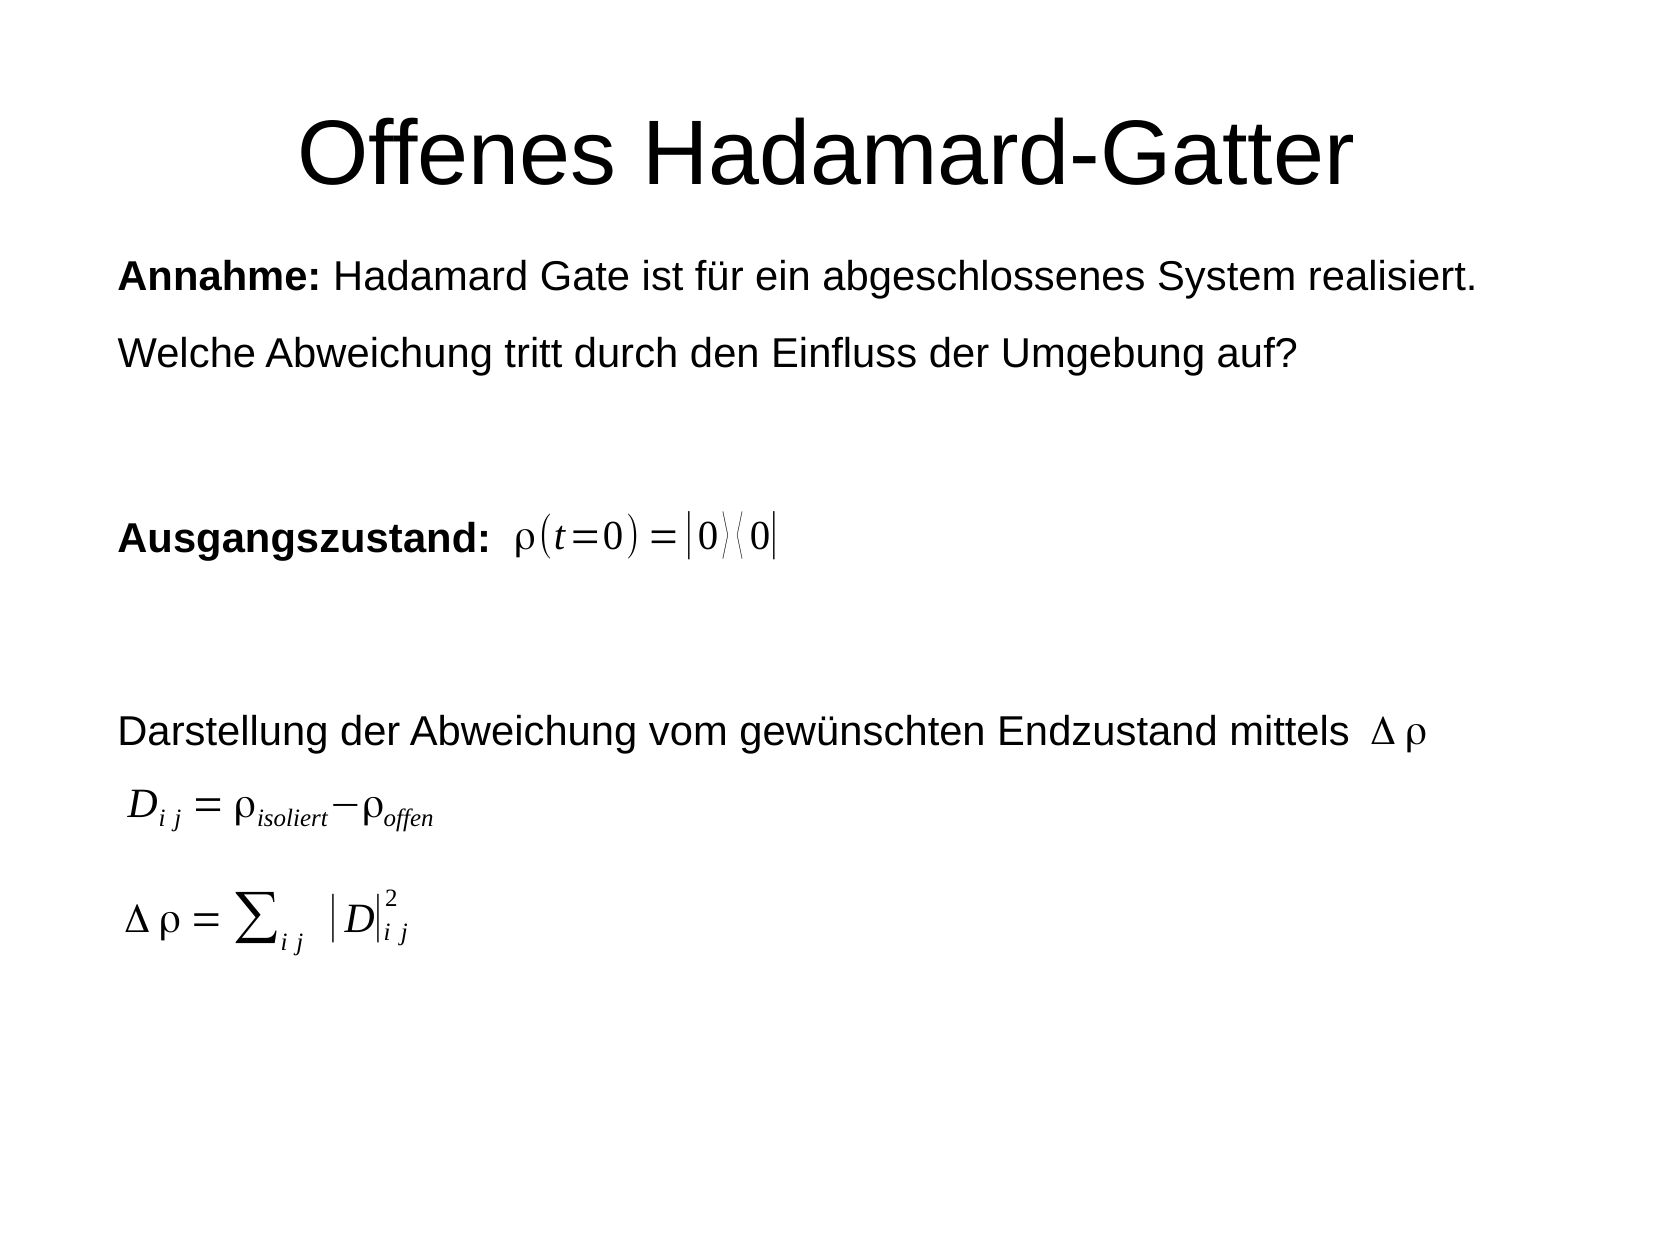

# Offenes Hadamard-Gatter
Annahme: Hadamard Gate ist für ein abgeschlossenes System realisiert.
Welche Abweichung tritt durch den Einfluss der Umgebung auf?
Ausgangszustand:
Darstellung der Abweichung vom gewünschten Endzustand mittels